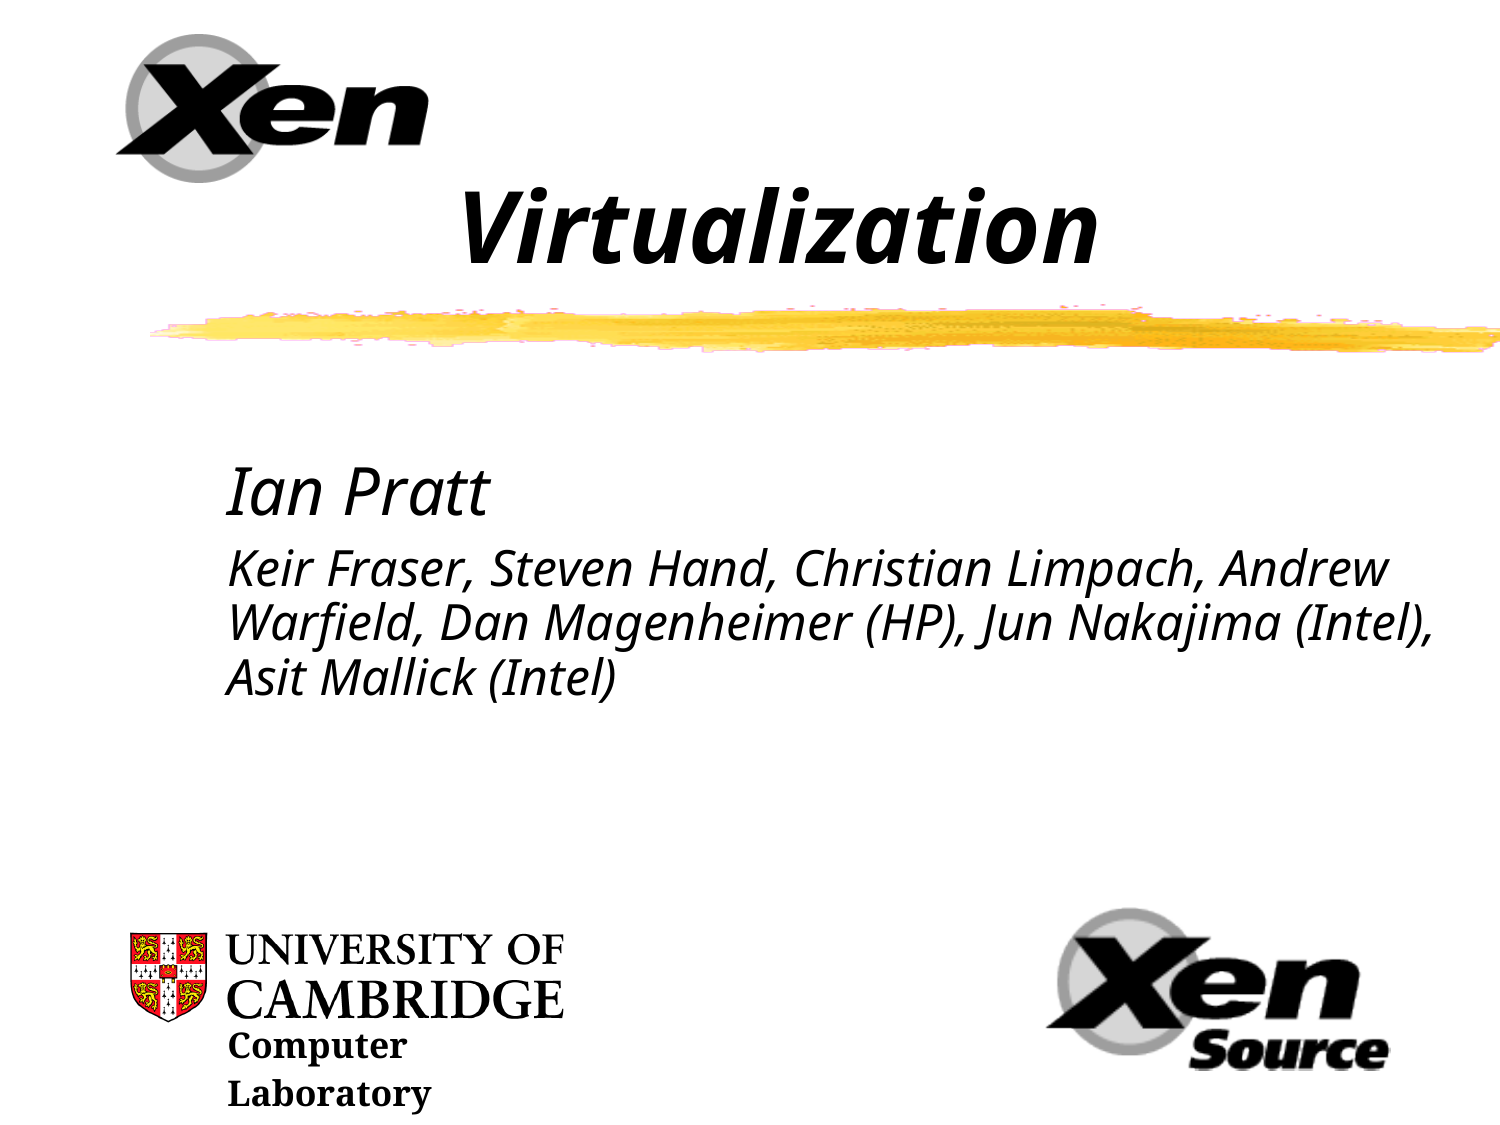

# Xen 3.0 and the Art of 	Virtualization
Ian Pratt
Keir Fraser, Steven Hand, Christian Limpach, Andrew Warfield, Dan Magenheimer (HP), Jun Nakajima (Intel), Asit Mallick (Intel)
Computer Laboratory